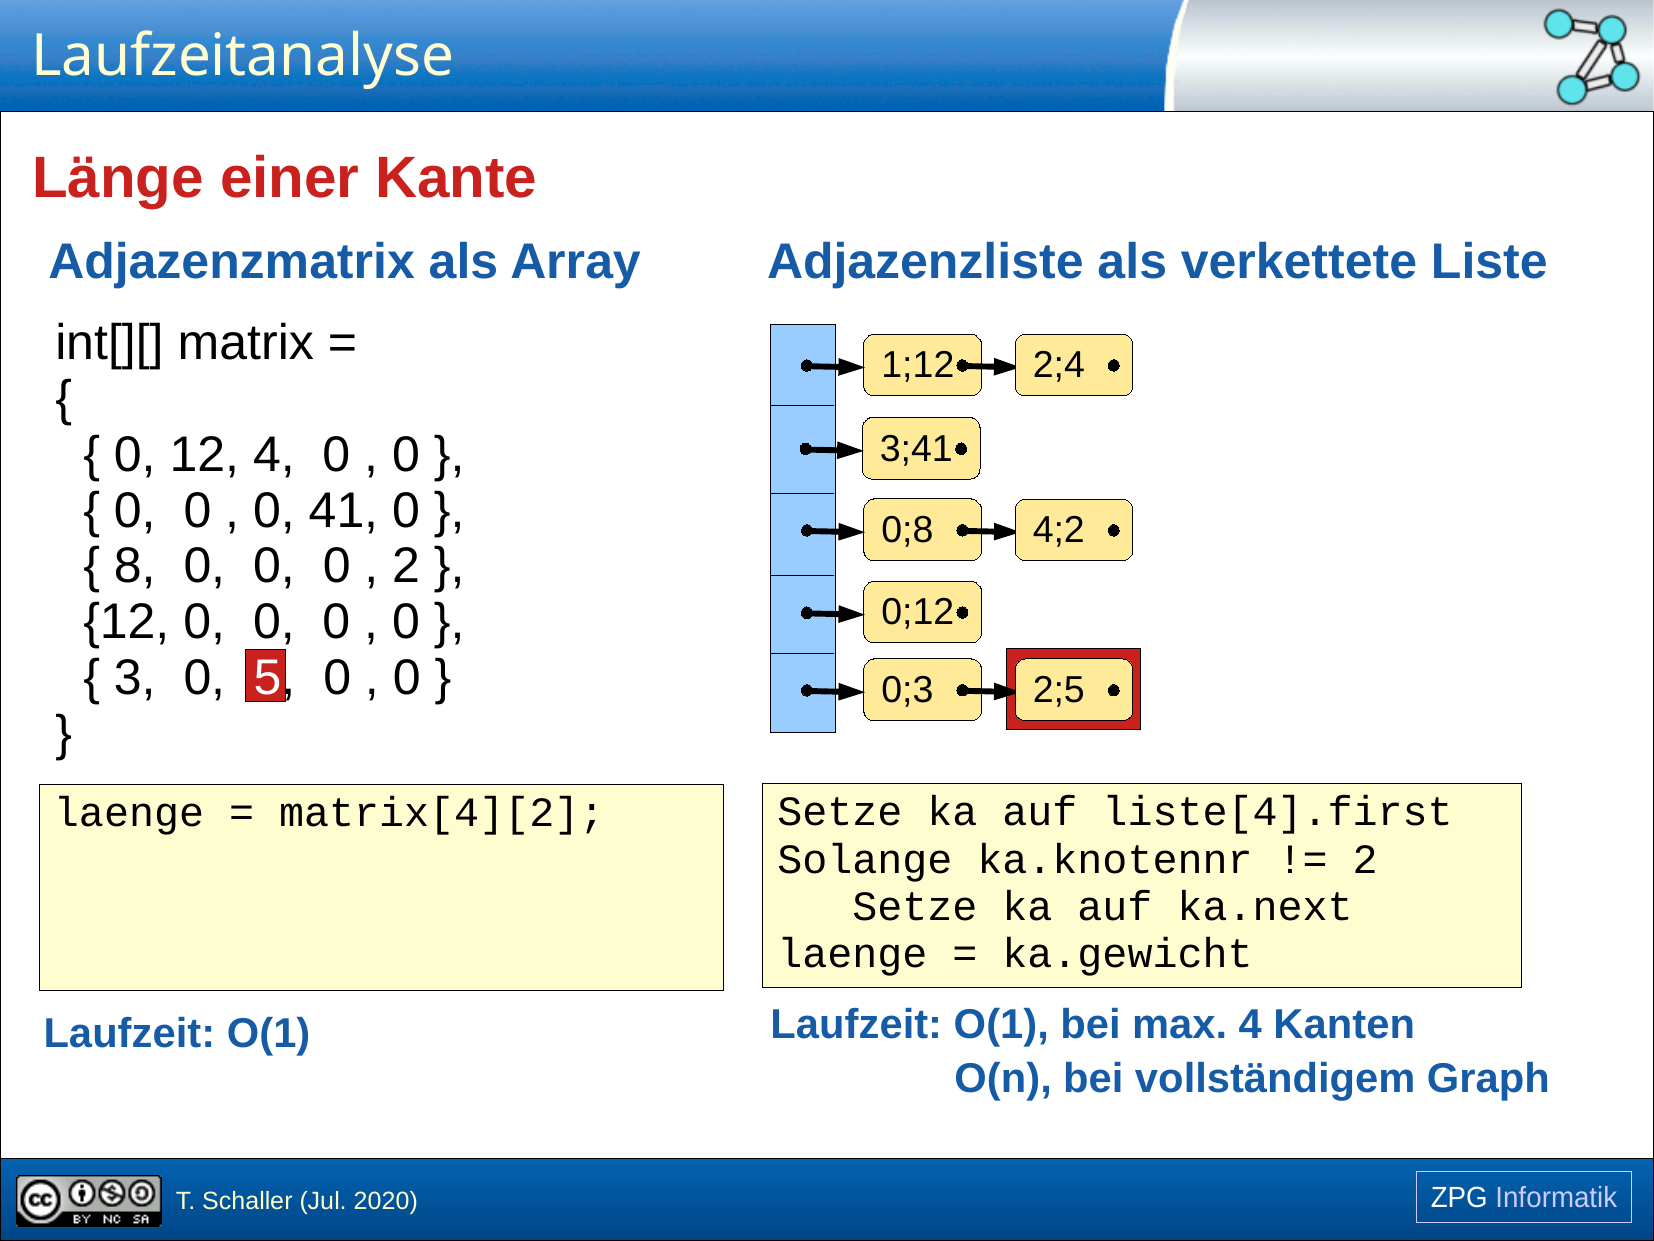

# Laufzeitanalyse
Länge einer Kante
Adjazenzmatrix als Array
Adjazenzliste als verkettete Liste
int[][] matrix =
{
 { 0, 12, 4, 0 , 0 },
 { 0, 0 , 0, 41, 0 },
 { 8, 0, 0, 0 , 2 },
 {12, 0, 0, 0 , 0 },
 { 3, 0, 5, 0 , 0 }
}
1;12
2;4
3;41
0;8
4;2
0;12
0;3
2;5
Setze ka auf liste[4].first
Solange ka.knotennr != 2
 Setze ka auf ka.next
laenge = ka.gewicht
laenge = matrix[4][2];
Laufzeit: O(1), bei max. 4 Kanten
 O(n), bei vollständigem Graph
Laufzeit: O(1)
5